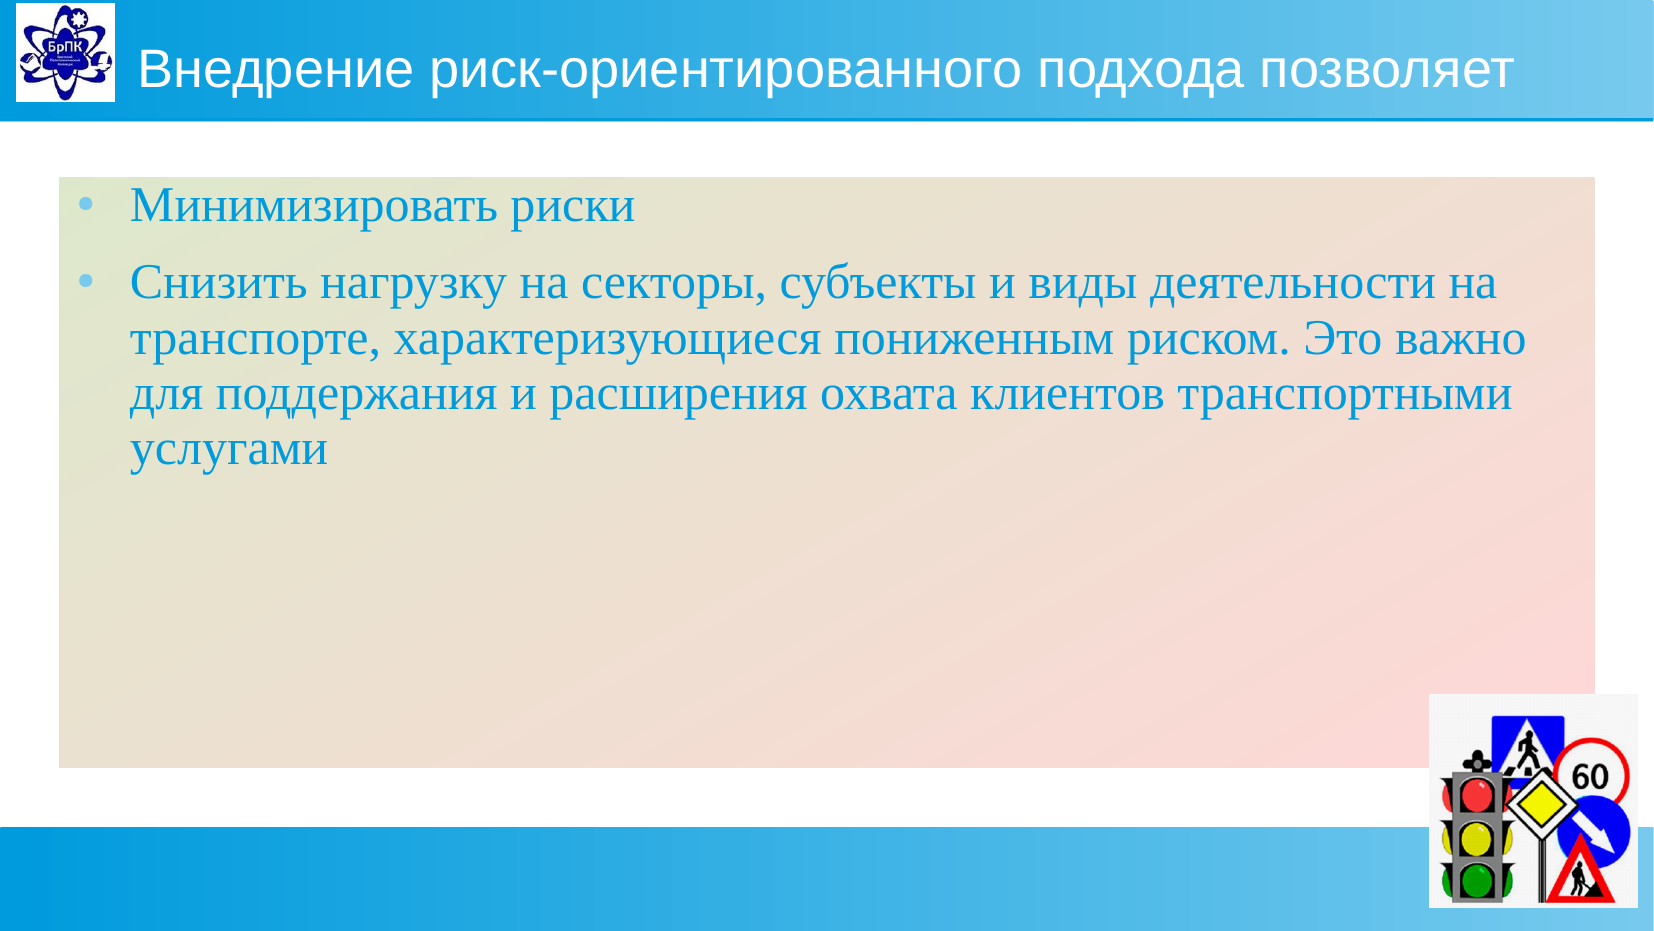

# Внедрение риск-ориентированного подхода позволяет
Минимизировать риски
Снизить нагрузку на секторы, субъекты и виды деятельности на транспорте, характеризующиеся пониженным риском. Это важно для поддержания и расширения охвата клиентов транспортными услугами
9